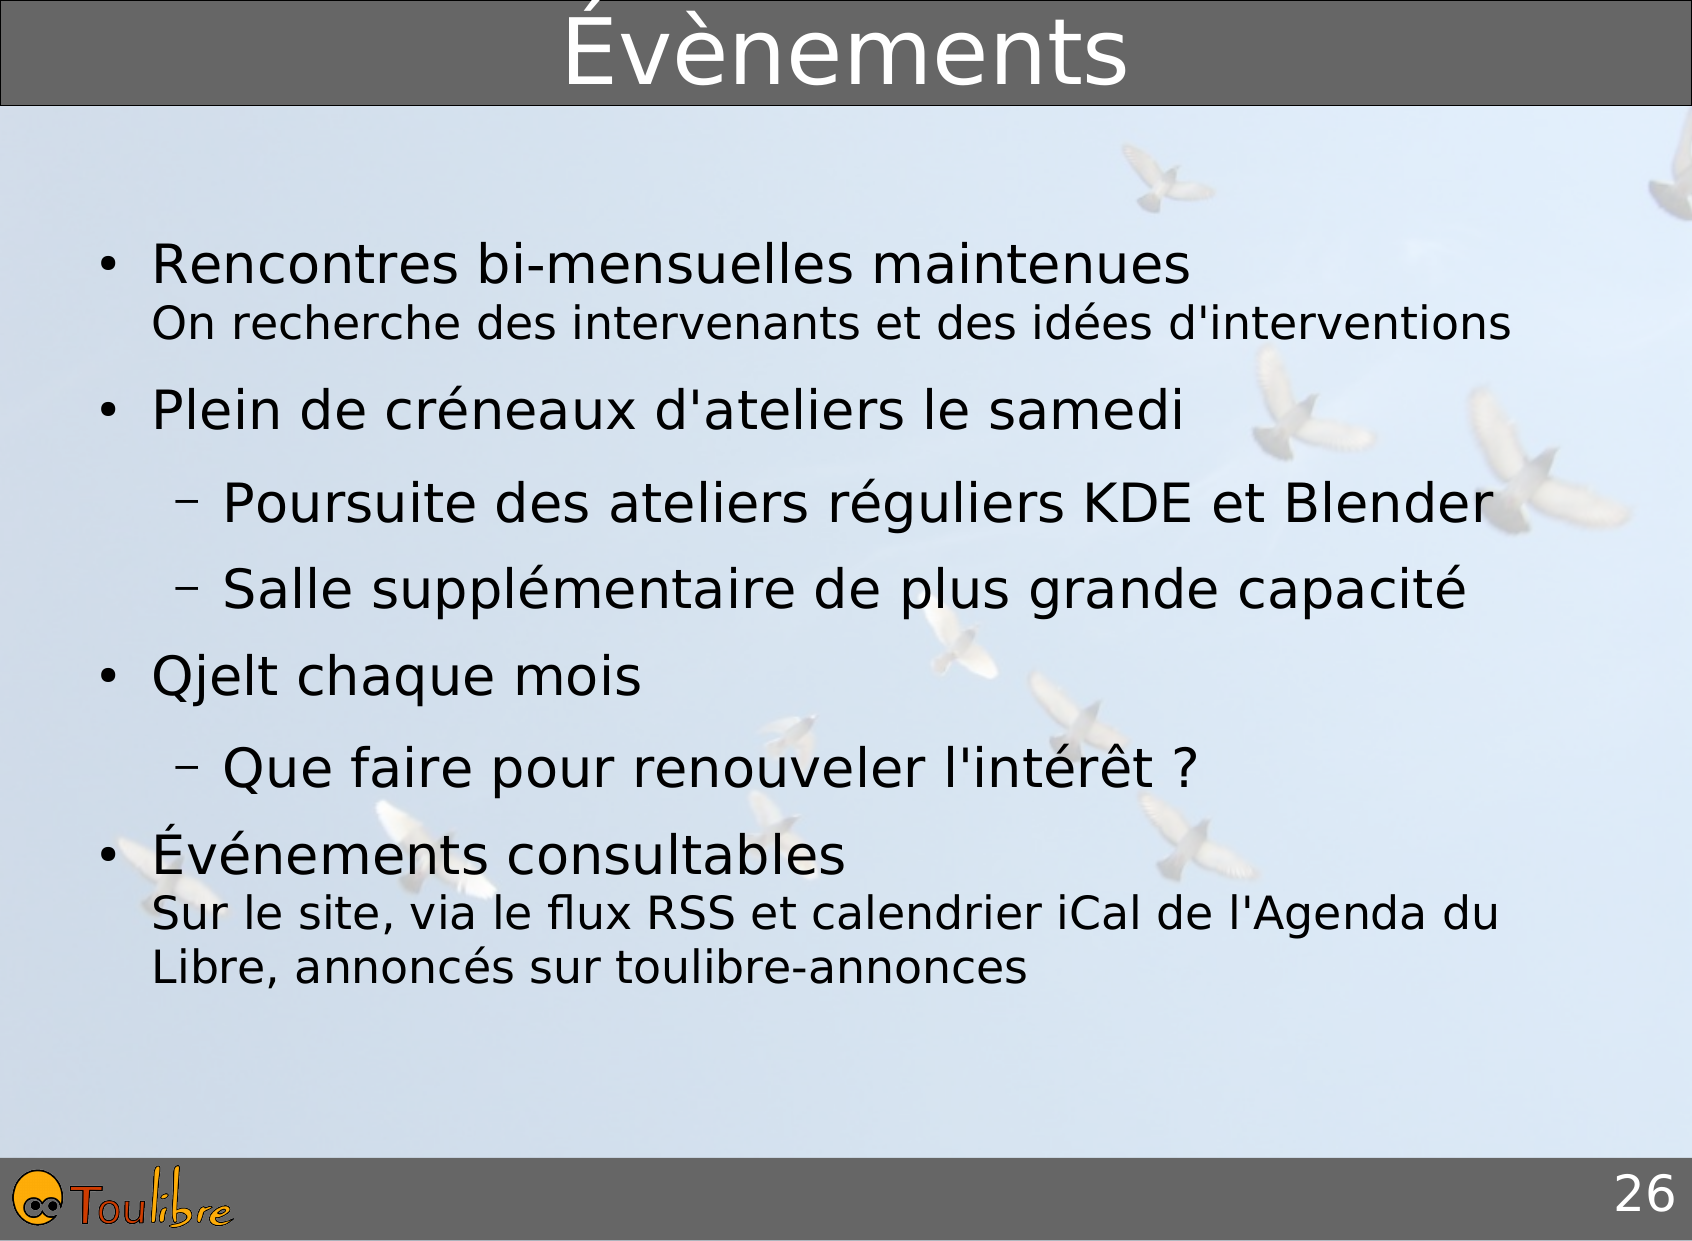

# Évènements
Rencontres bi-mensuelles maintenues
On recherche des intervenants et des idées d'interventions
Plein de créneaux d'ateliers le samedi
Poursuite des ateliers réguliers KDE et Blender
Salle supplémentaire de plus grande capacité
Qjelt chaque mois
Que faire pour renouveler l'intérêt ?
Événements consultables
Sur le site, via le flux RSS et calendrier iCal de l'Agenda du Libre, annoncés sur toulibre-annonces